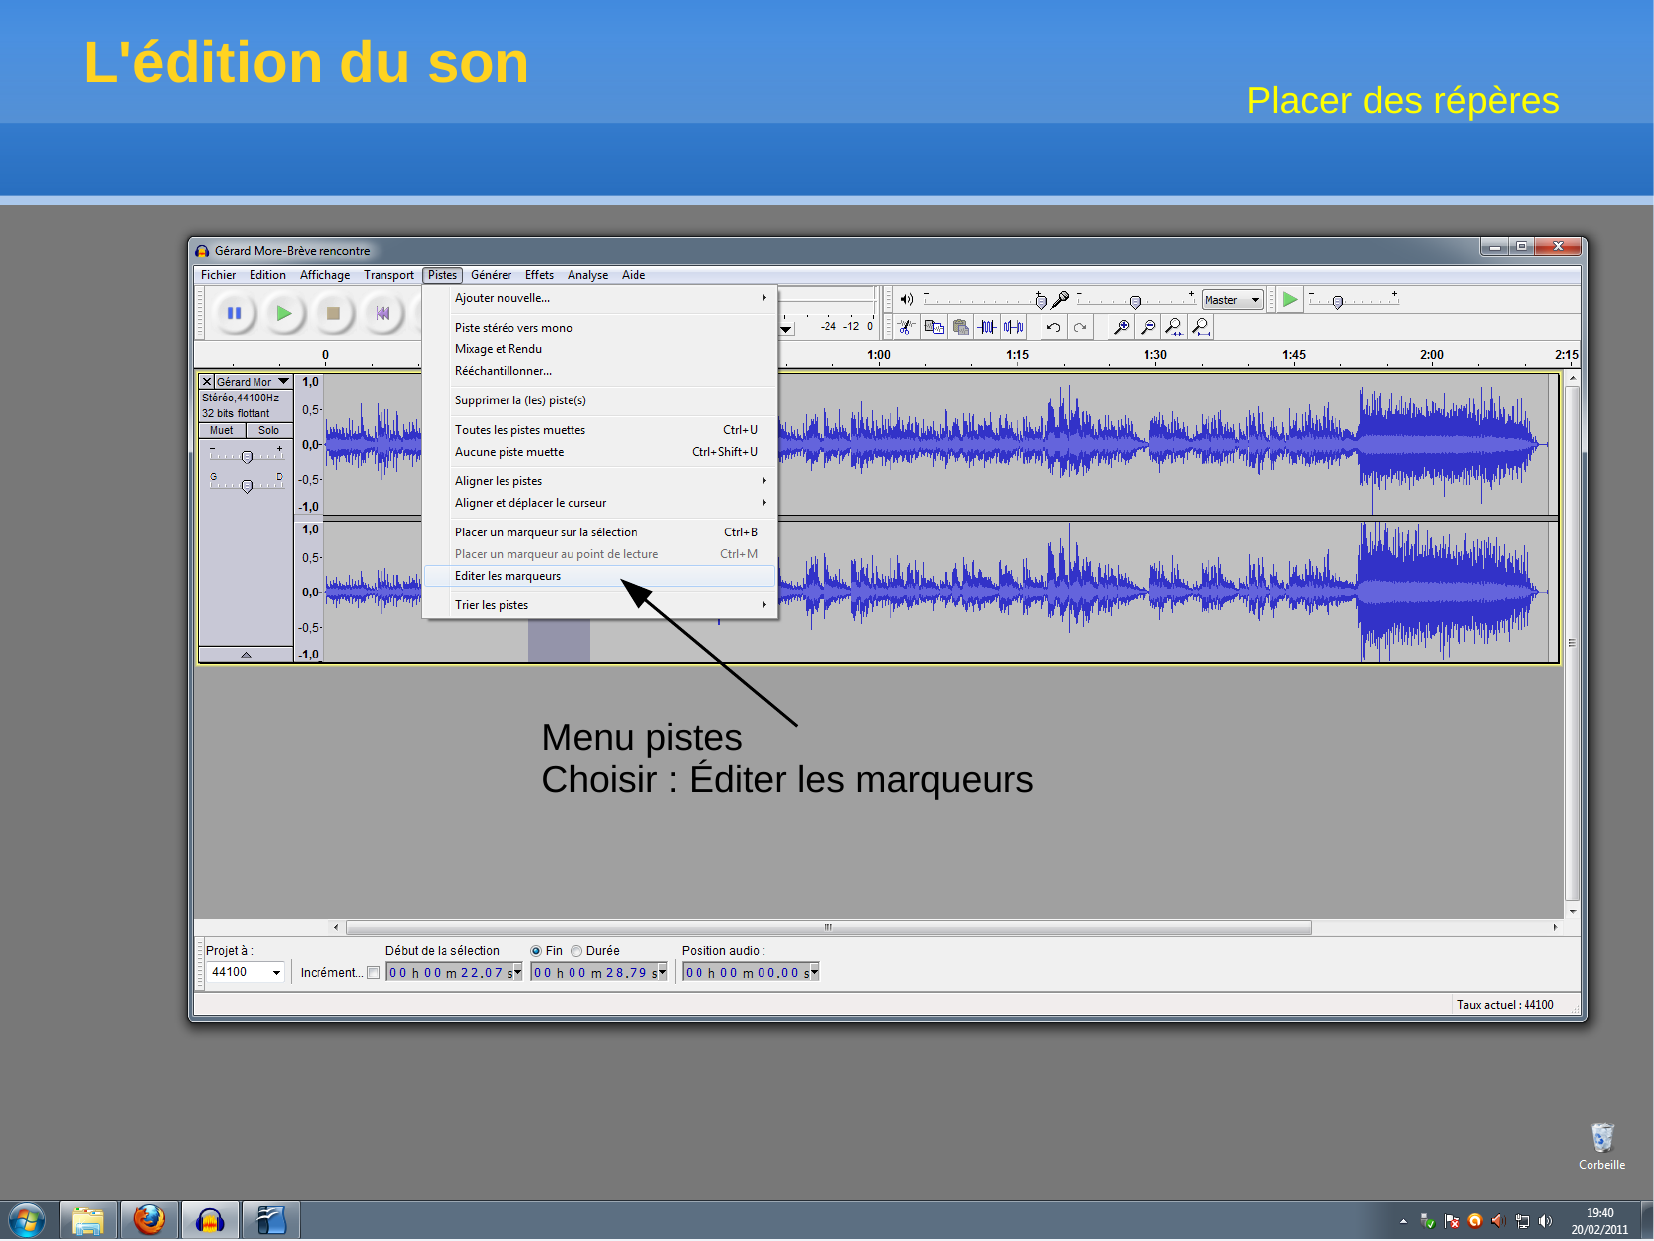

L'édition du son
 Placer des répères
#
Menu pistes
Choisir : Éditer les marqueurs